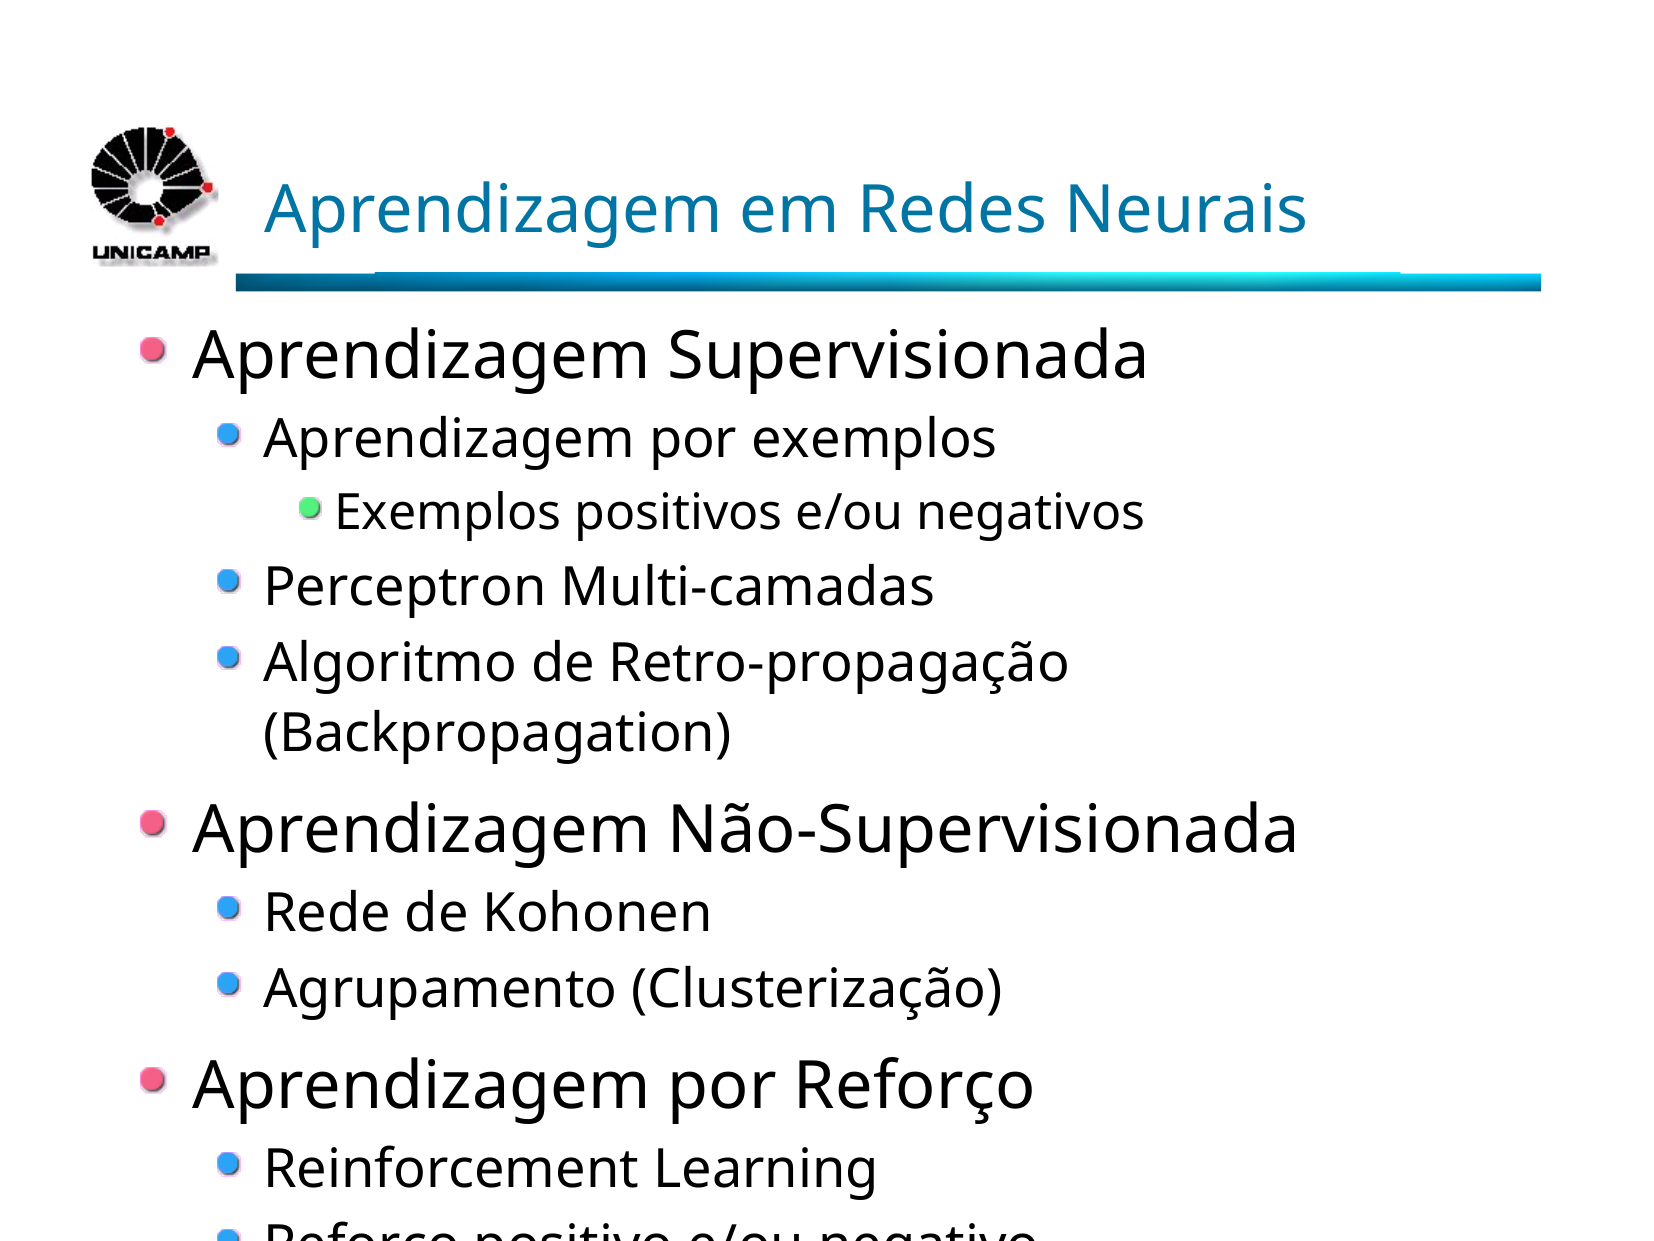

# Aprendizagem em Redes Neurais
Aprendizagem Supervisionada
Aprendizagem por exemplos
Exemplos positivos e/ou negativos
Perceptron Multi-camadas
Algoritmo de Retro-propagação (Backpropagation)
Aprendizagem Não-Supervisionada
Rede de Kohonen
Agrupamento (Clusterização)
Aprendizagem por Reforço
Reinforcement Learning
Reforço positivo e/ou negativo